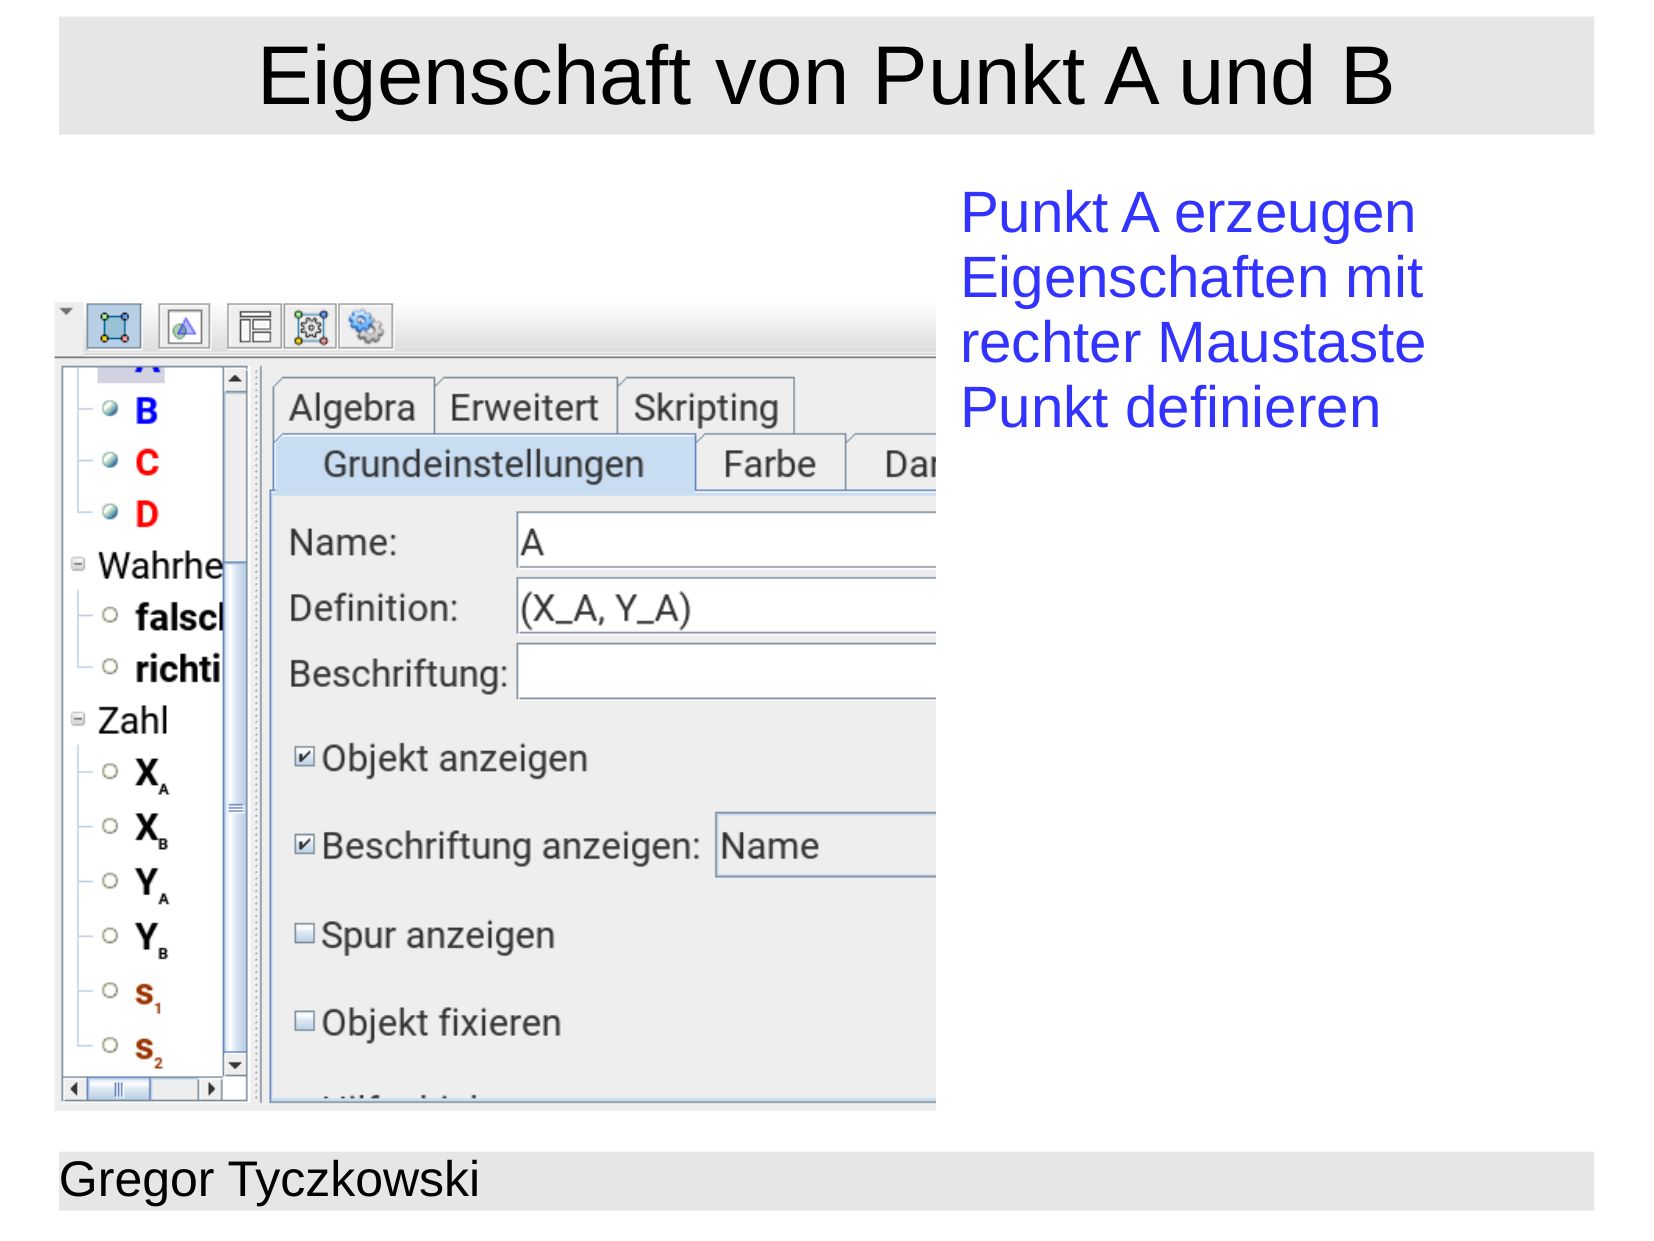

Eigenschaft von Punkt A und B
Punkt A erzeugen
Eigenschaften mit rechter Maustaste
Punkt definieren
# Gregor Tyczkowski